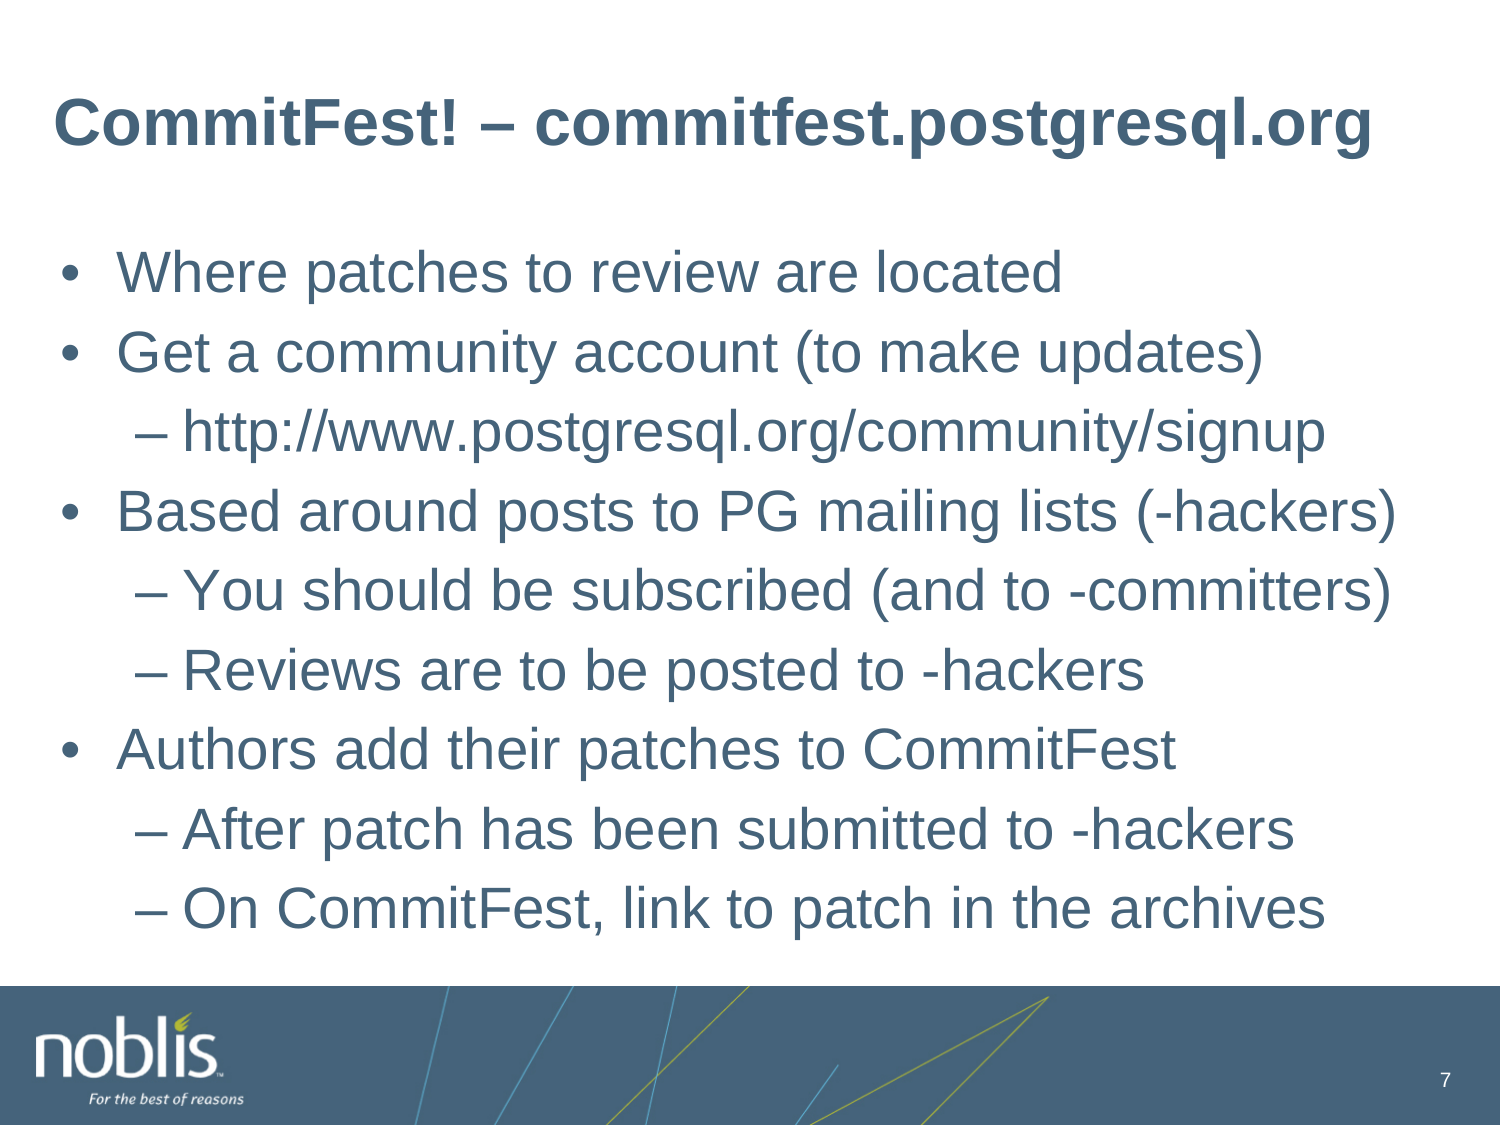

# CommitFest! – commitfest.postgresql.org
Where patches to review are located
Get a community account (to make updates)
http://www.postgresql.org/community/signup
Based around posts to PG mailing lists (-hackers)
You should be subscribed (and to -committers)
Reviews are to be posted to -hackers
Authors add their patches to CommitFest
After patch has been submitted to -hackers
On CommitFest, link to patch in the archives